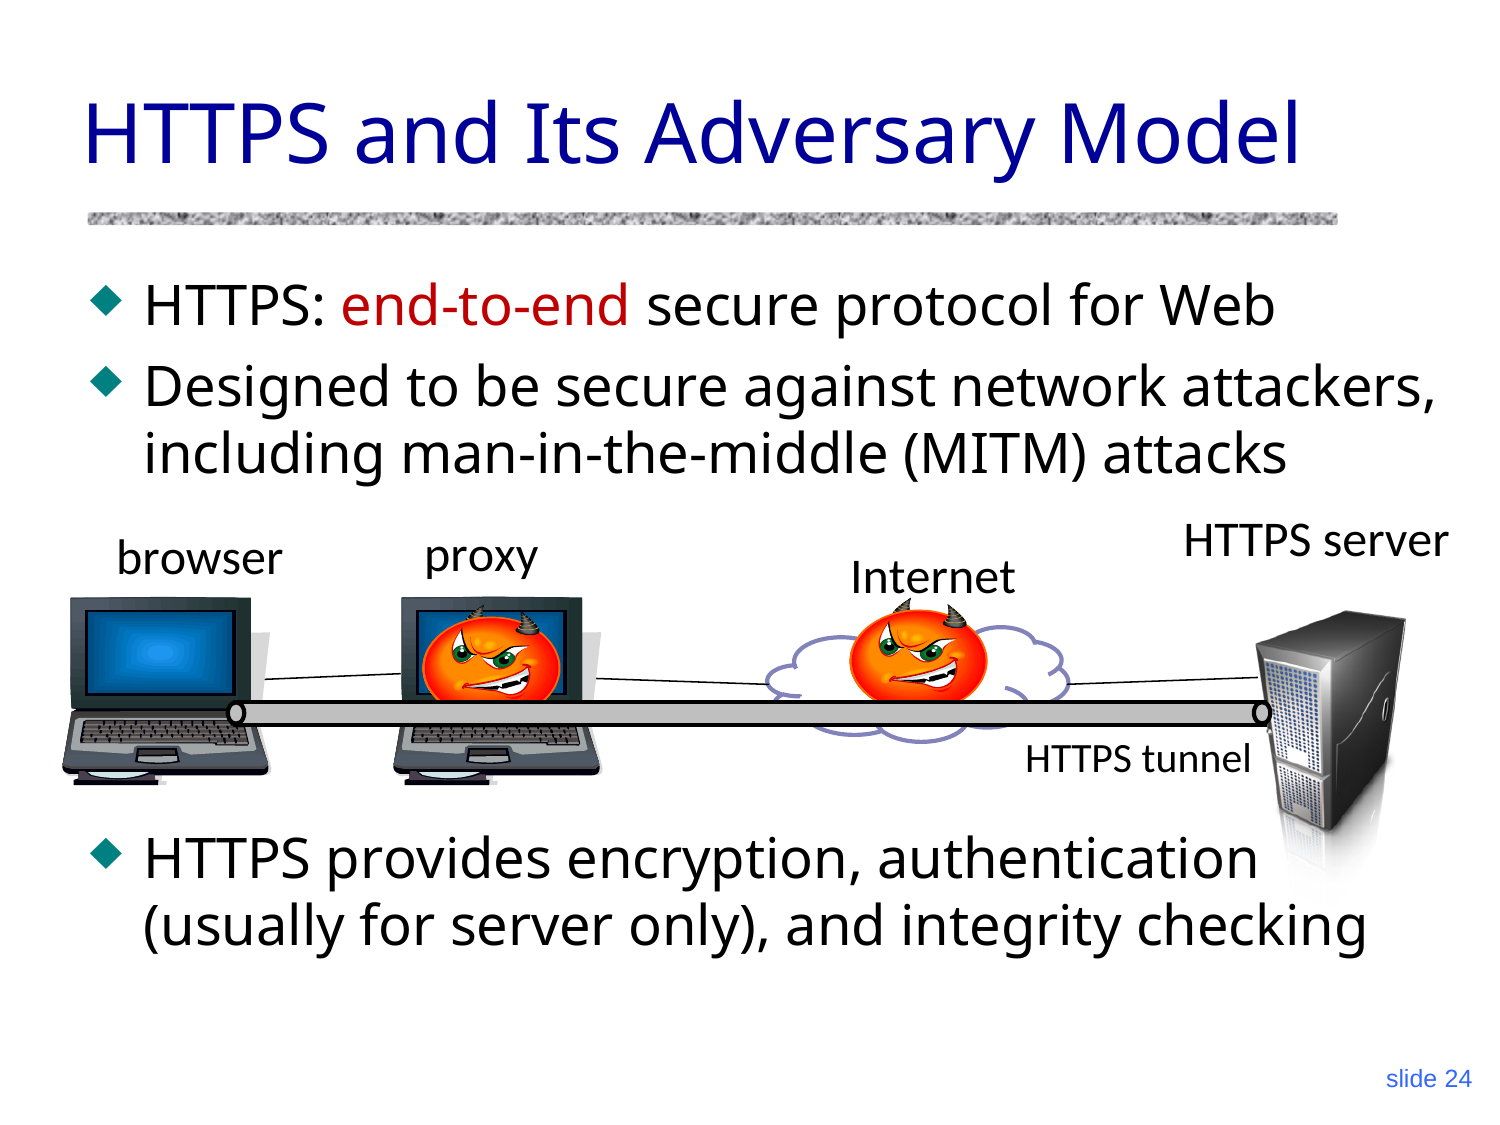

# HTTPS and Its Adversary Model
HTTPS: end-to-end secure protocol for Web
Designed to be secure against network attackers, including man-in-the-middle (MITM) attacks
HTTPS provides encryption, authentication (usually for server only), and integrity checking
HTTPS server
proxy
browser
Internet
HTTPS tunnel
slide